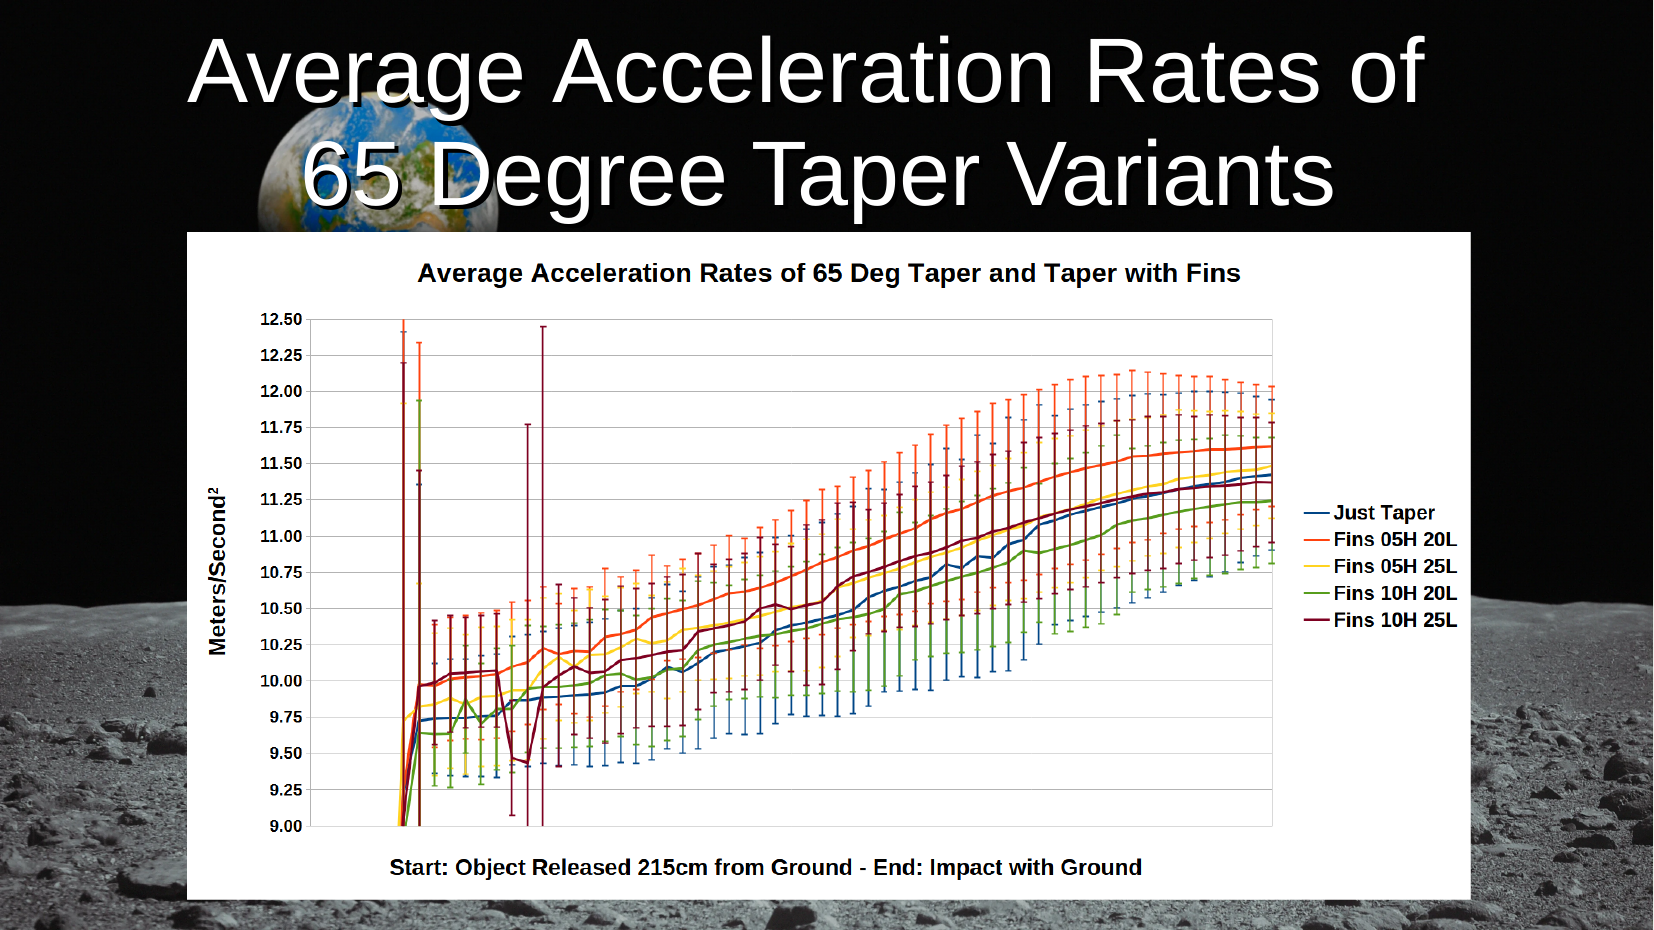

# Average Acceleration Rates of 65 Degree Taper Variants